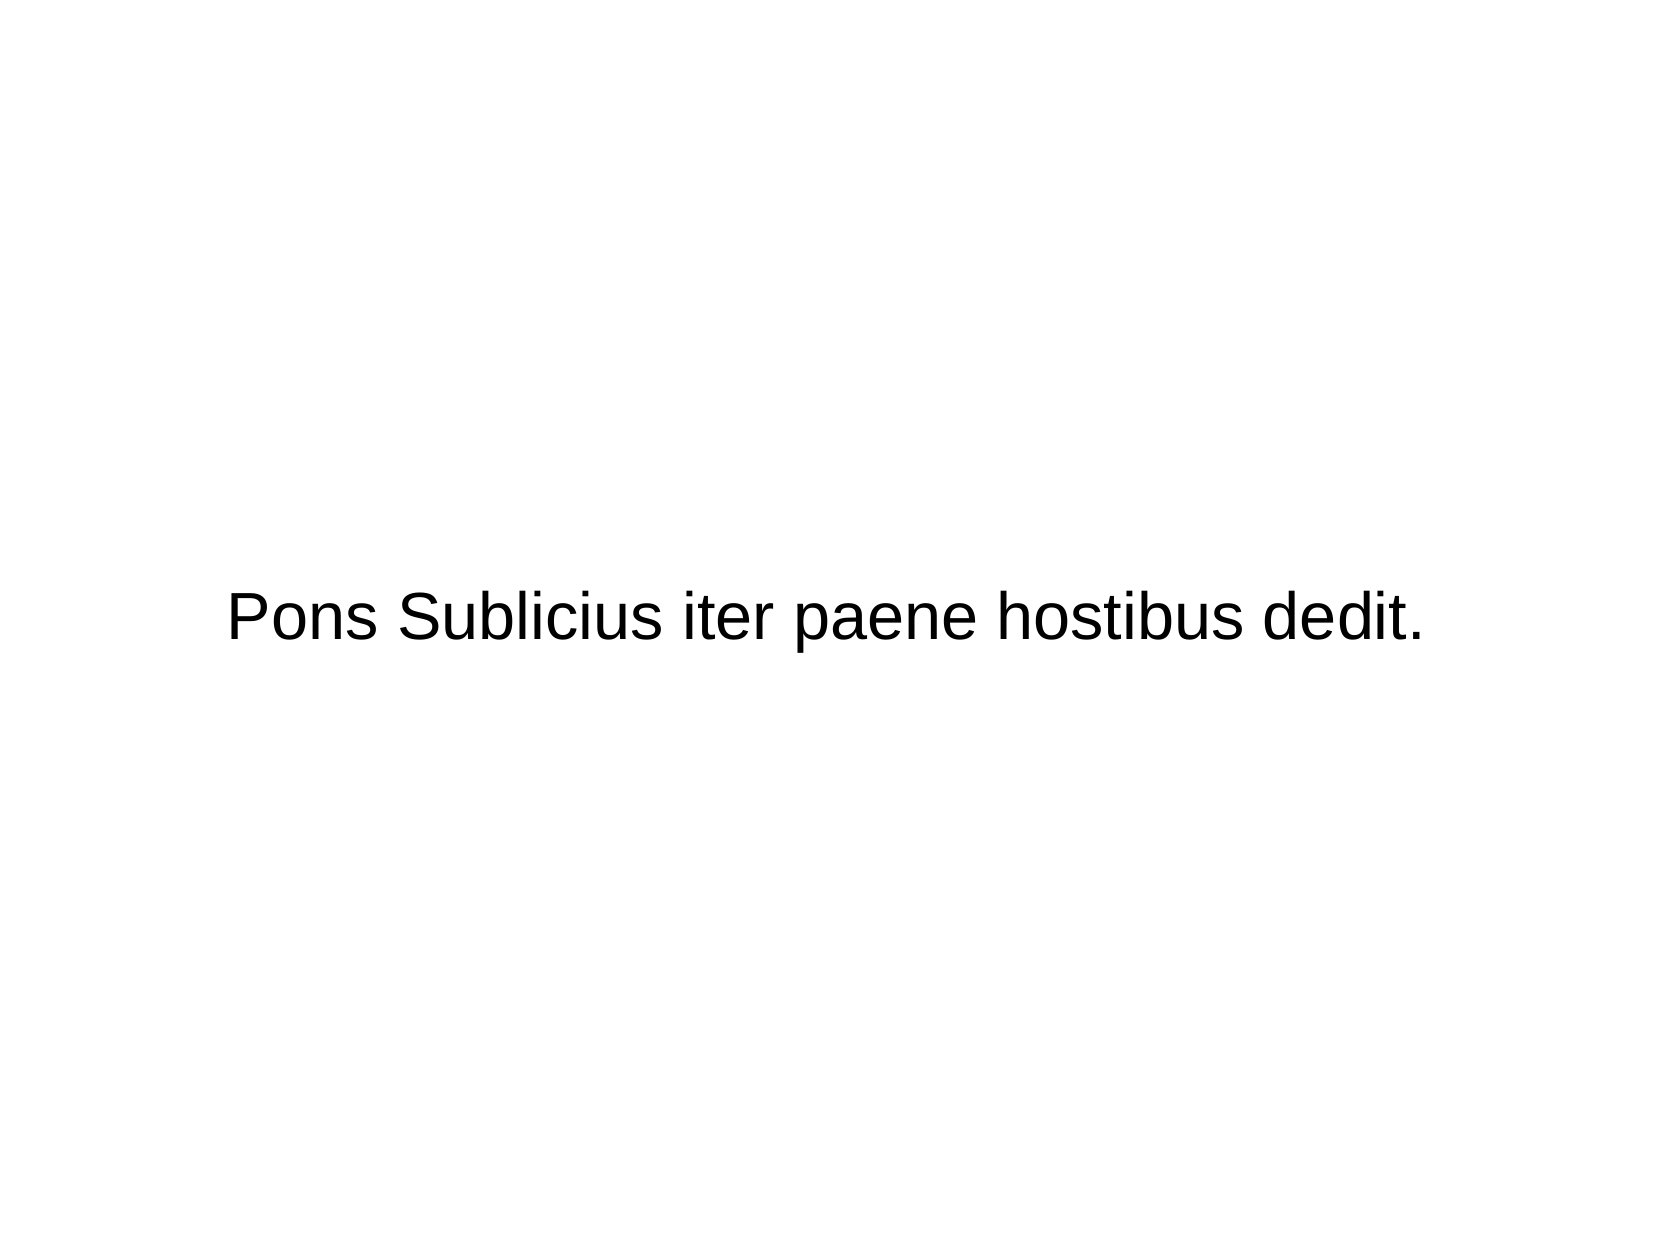

# Pons Sublicius iter paene hostibus dedit.